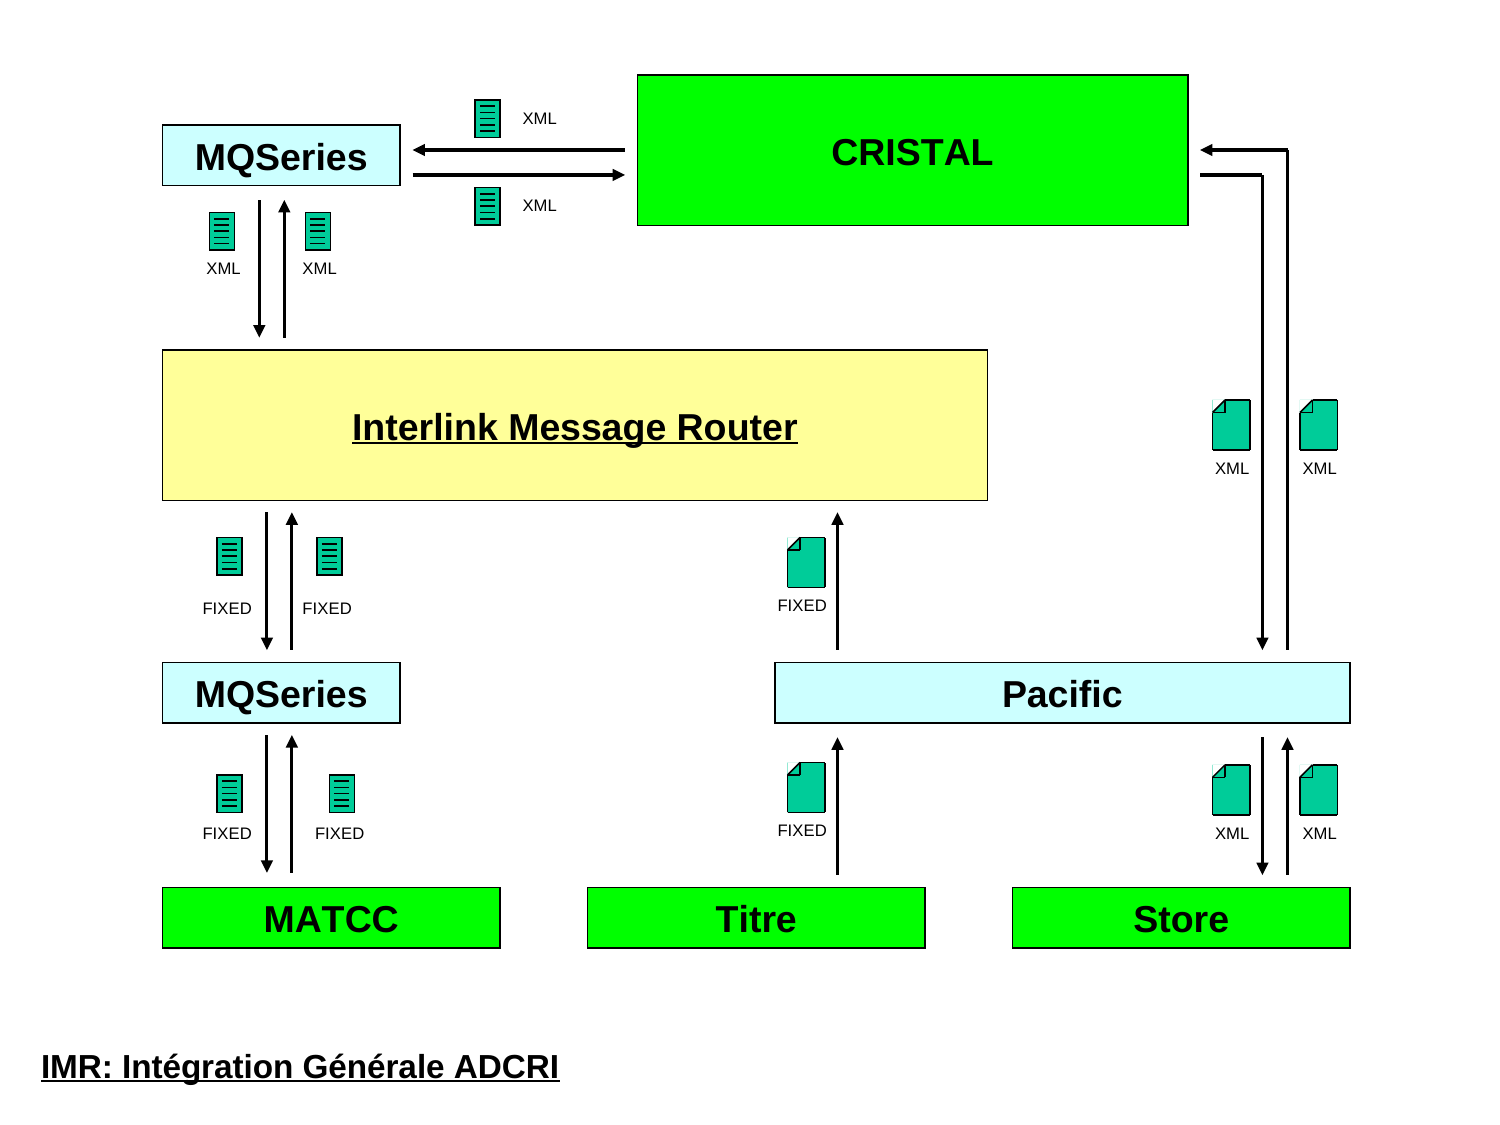

CRISTAL
XML
MQSeries
XML
XML
XML
Interlink Message Router
XML
XML
FIXED
FIXED
FIXED
MQSeries
Pacific
FIXED
FIXED
FIXED
XML
XML
MATCC
Titre
Store
IMR: Intégration Générale ADCRI